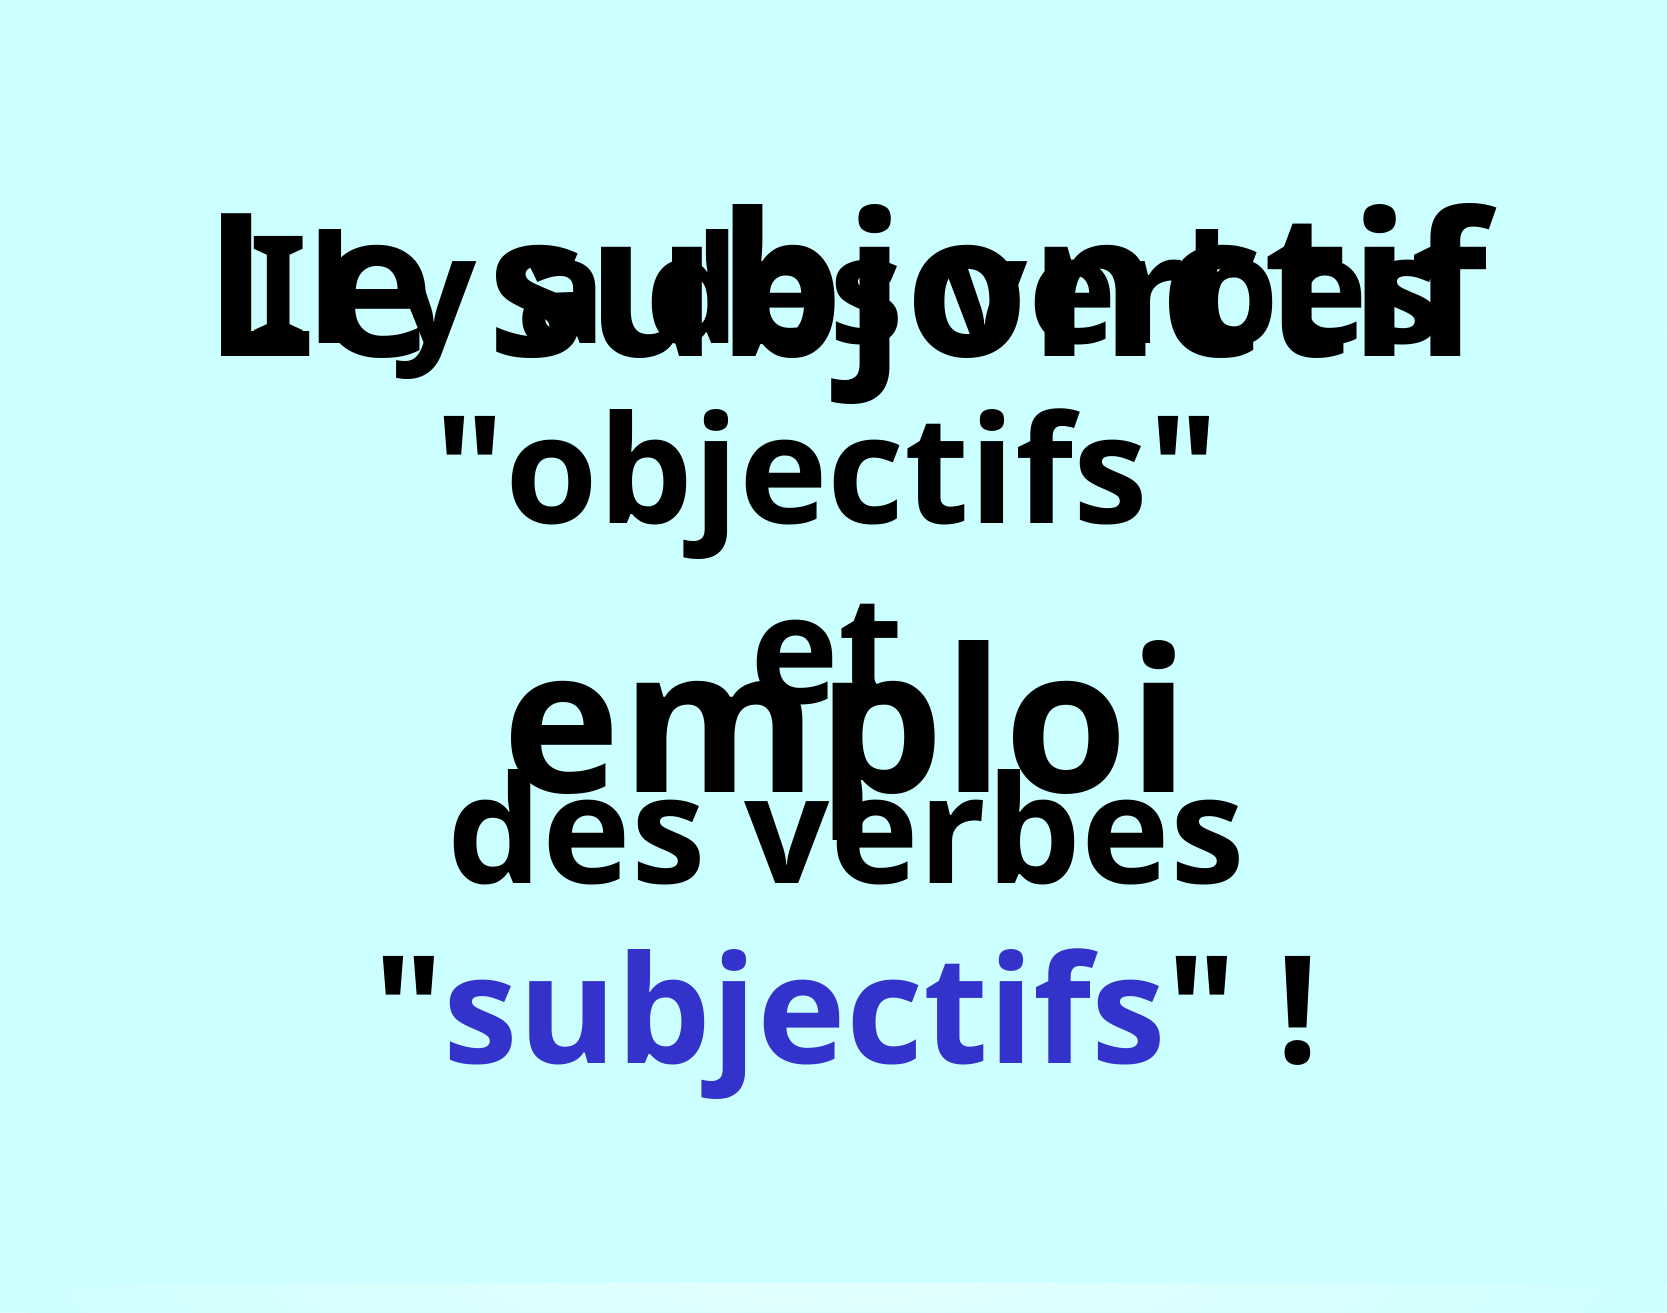

Où est le subjonctif?
Pourquoi? Réfléchissez!
Observez!!!
Il y a des verbes "objectifs"
et
des verbes "subjectifs" !
Le subjonctif
On pense qu‘elle a du charisme.
On souhaite qu‘elle fasse du bien.
fasse
On trouve qu‘elle est gentille.
On a peur qu‘elle soit malade.
soit
emploi
On suppose qu‘elle plaira à tous.
On espère qu‘elle nous aimera.
On croit qu‘elle ne boit pas de vin.
On aimerait qu‘elle ait du succès.
ait
On trouve normal qu‘elle vienne.
vienne